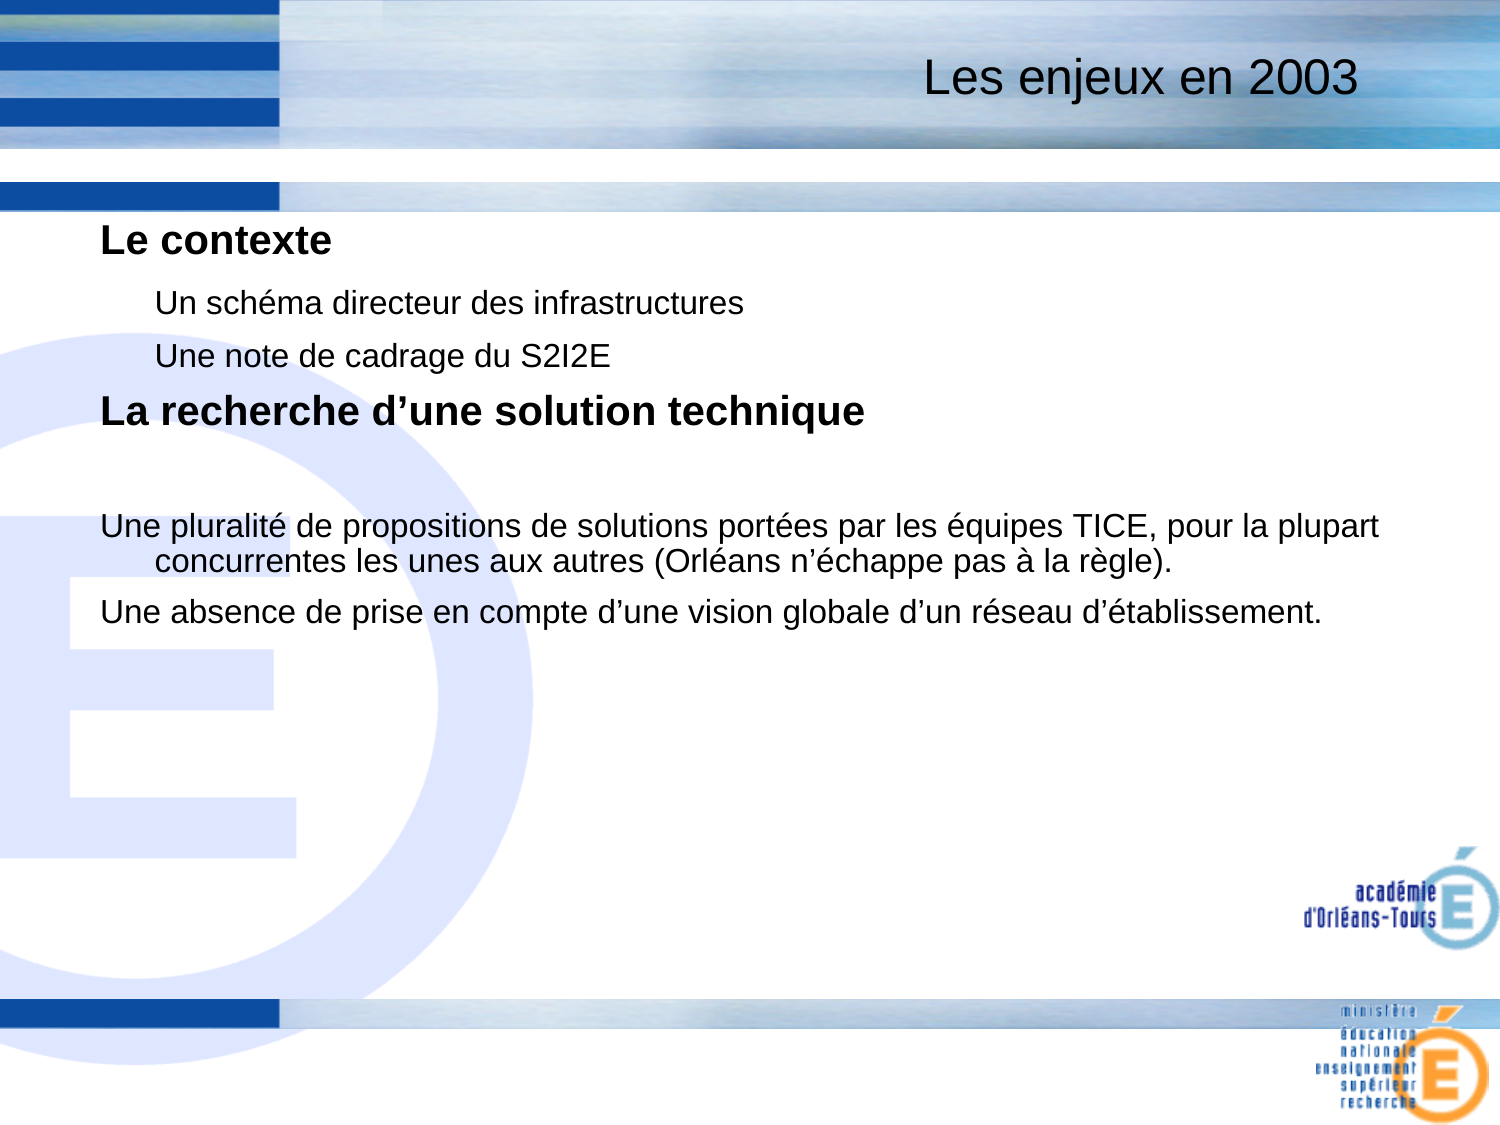

# Les enjeux en 2003
Le contexte
	Un schéma directeur des infrastructures
	Une note de cadrage du S2I2E
La recherche d’une solution technique
Une pluralité de propositions de solutions portées par les équipes TICE, pour la plupart concurrentes les unes aux autres (Orléans n’échappe pas à la règle).
Une absence de prise en compte d’une vision globale d’un réseau d’établissement.